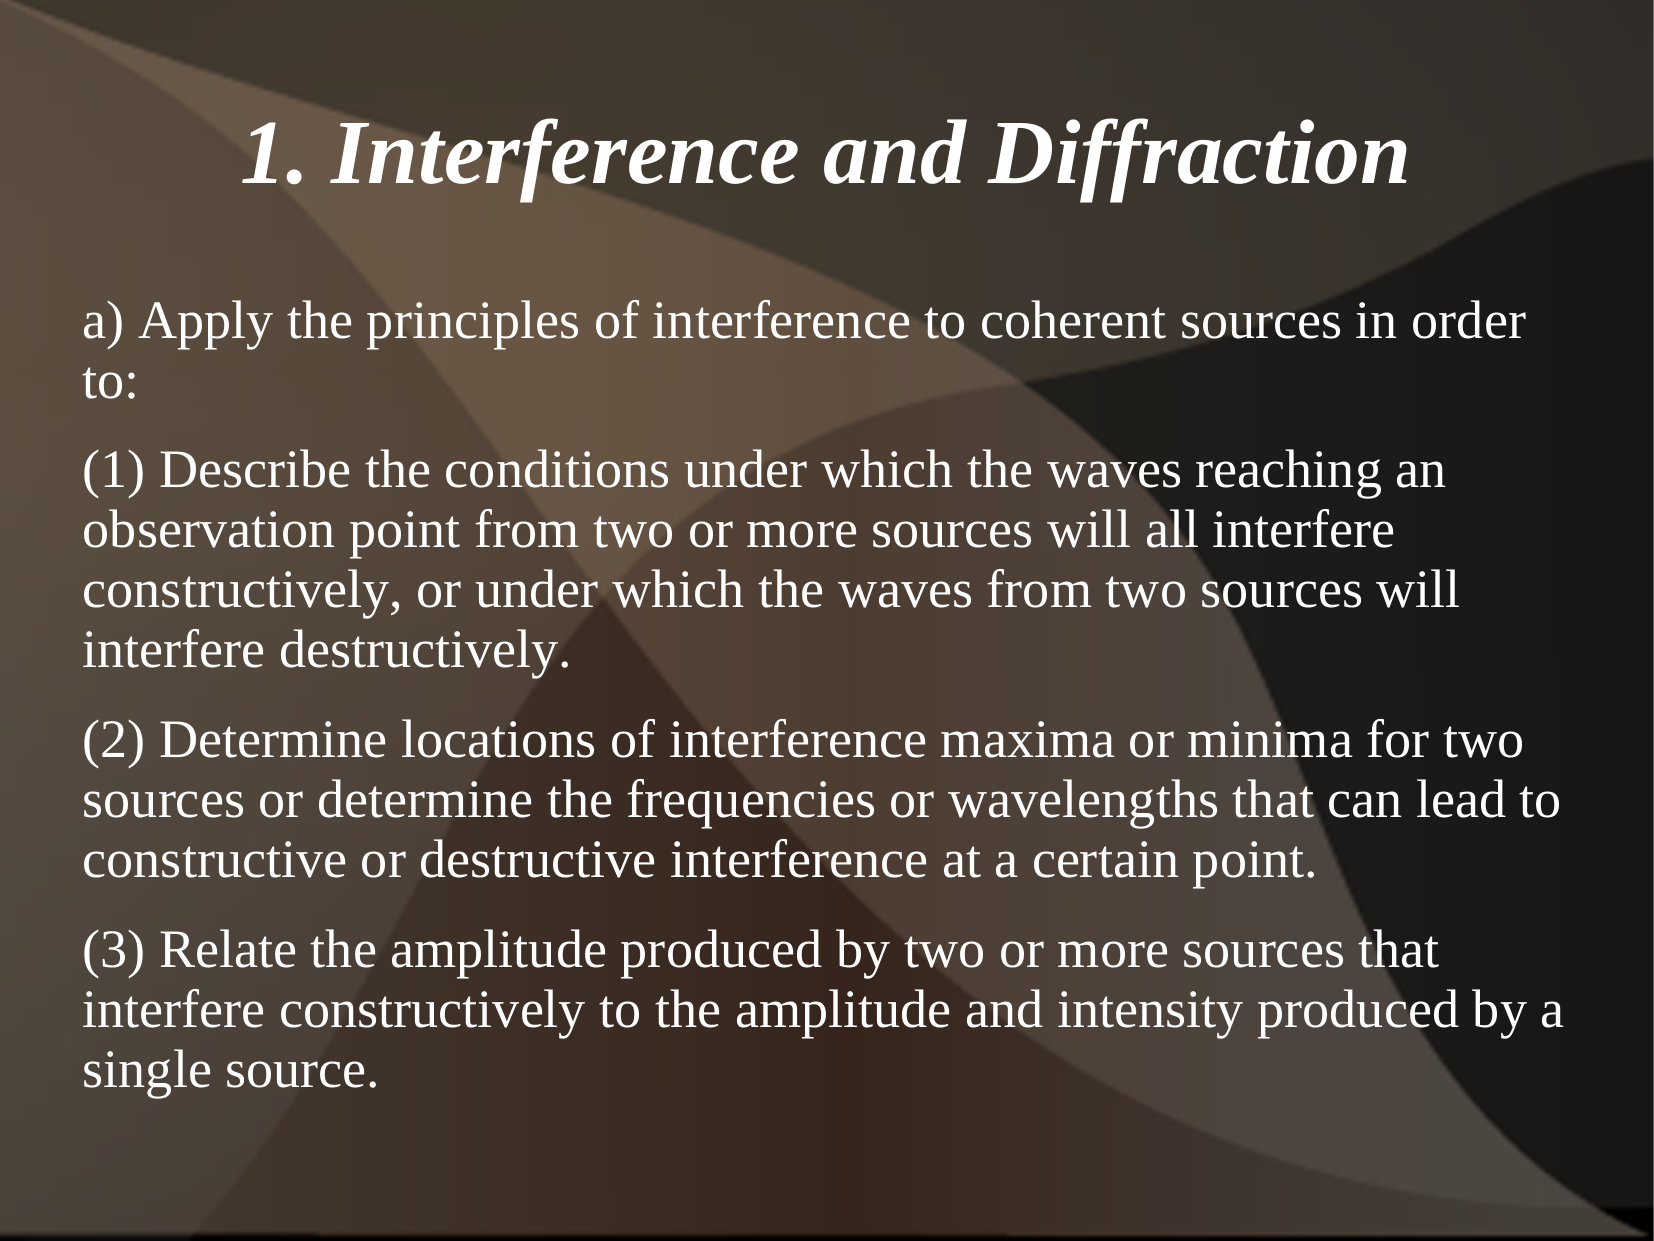

# 1. Interference and Diffraction
a) Apply the principles of interference to coherent sources in order to:
(1) Describe the conditions under which the waves reaching an observation point from two or more sources will all interfere constructively, or under which the waves from two sources will interfere destructively.
(2) Determine locations of interference maxima or minima for two sources or determine the frequencies or wavelengths that can lead to constructive or destructive interference at a certain point.
(3) Relate the amplitude produced by two or more sources that interfere constructively to the amplitude and intensity produced by a single source.